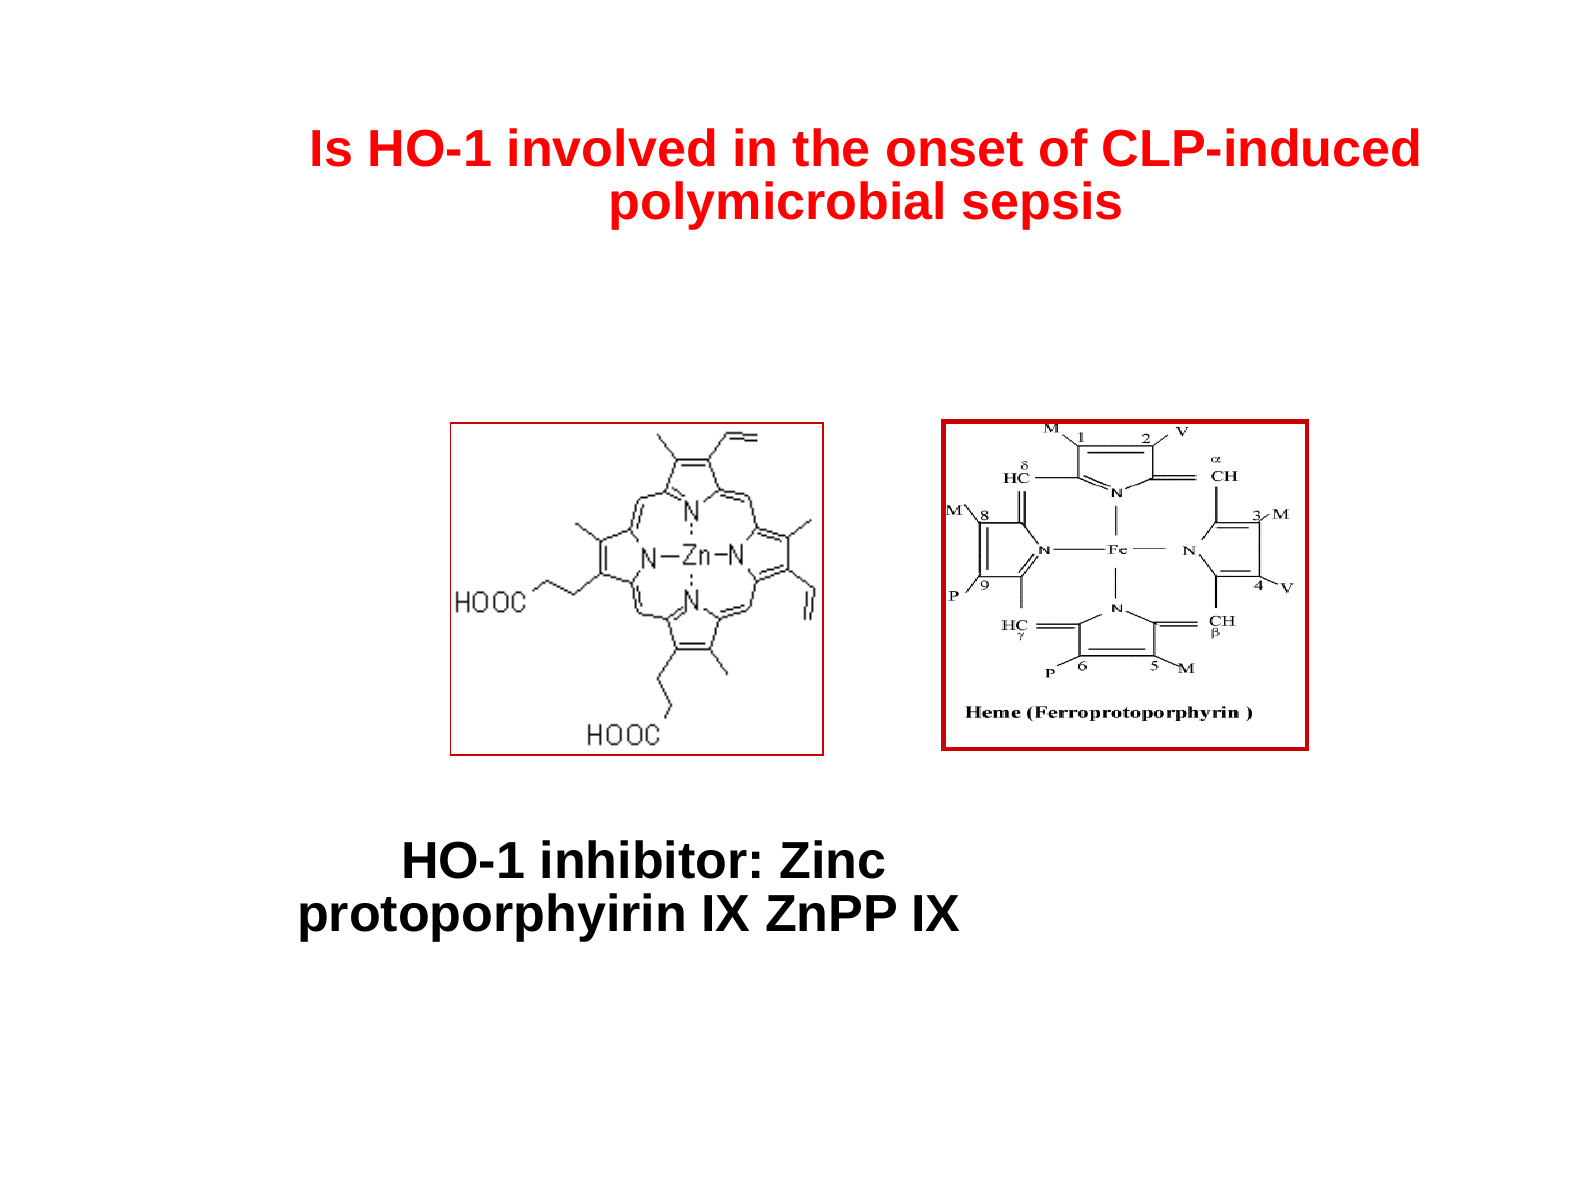

Is HO-1 involved in the onset of CLP-induced polymicrobial sepsis
HO-1 inhibitor: Zinc protoporphyirin IX ZnPP IX